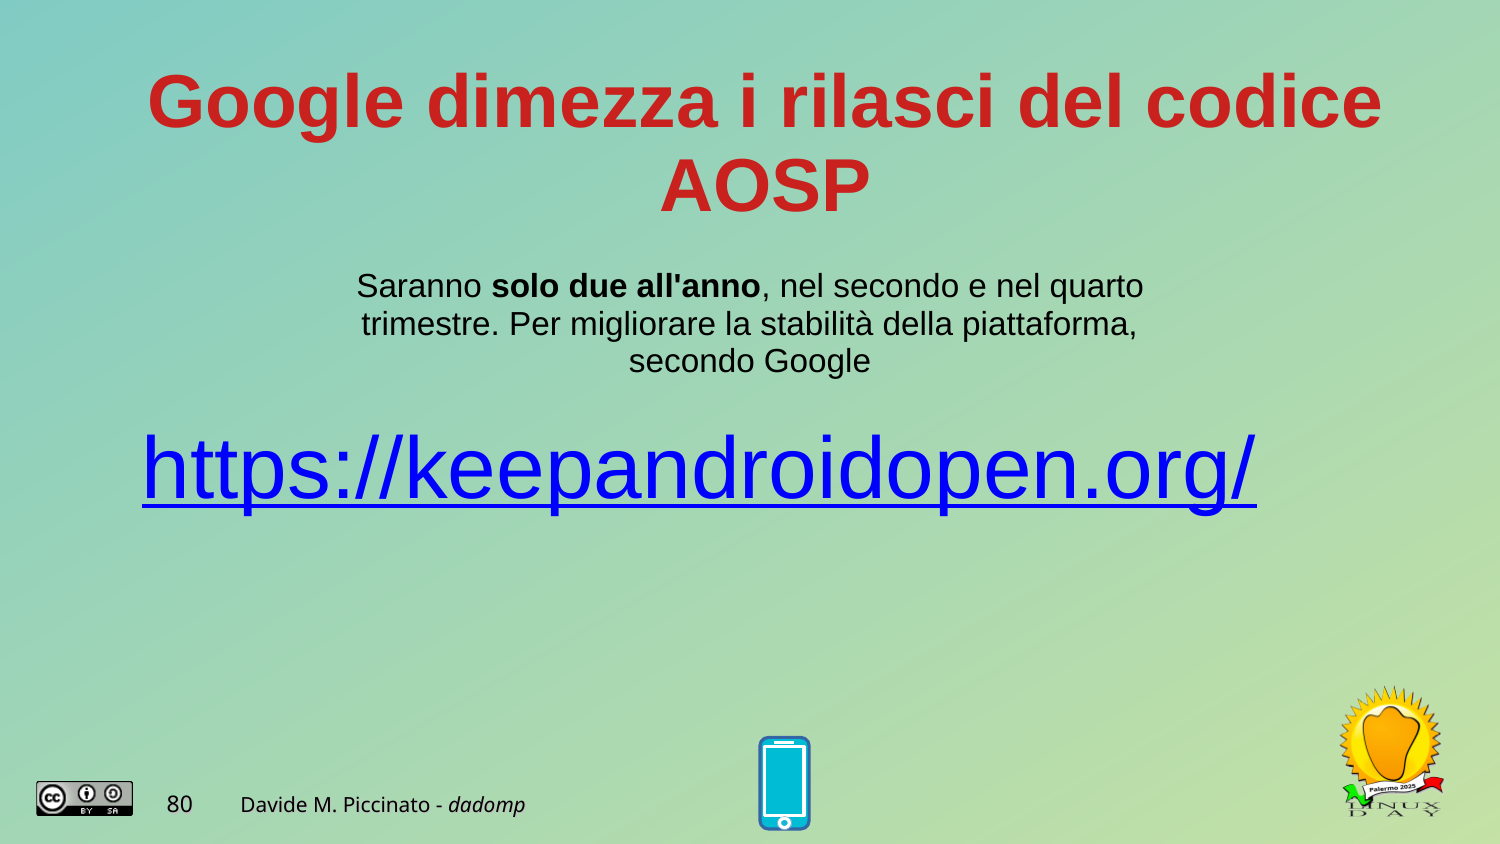

# Google dimezza i rilasci del codice AOSP
Saranno solo due all'anno, nel secondo e nel quarto trimestre. Per migliorare la stabilità della piattaforma, secondo Google
https://keepandroidopen.org/